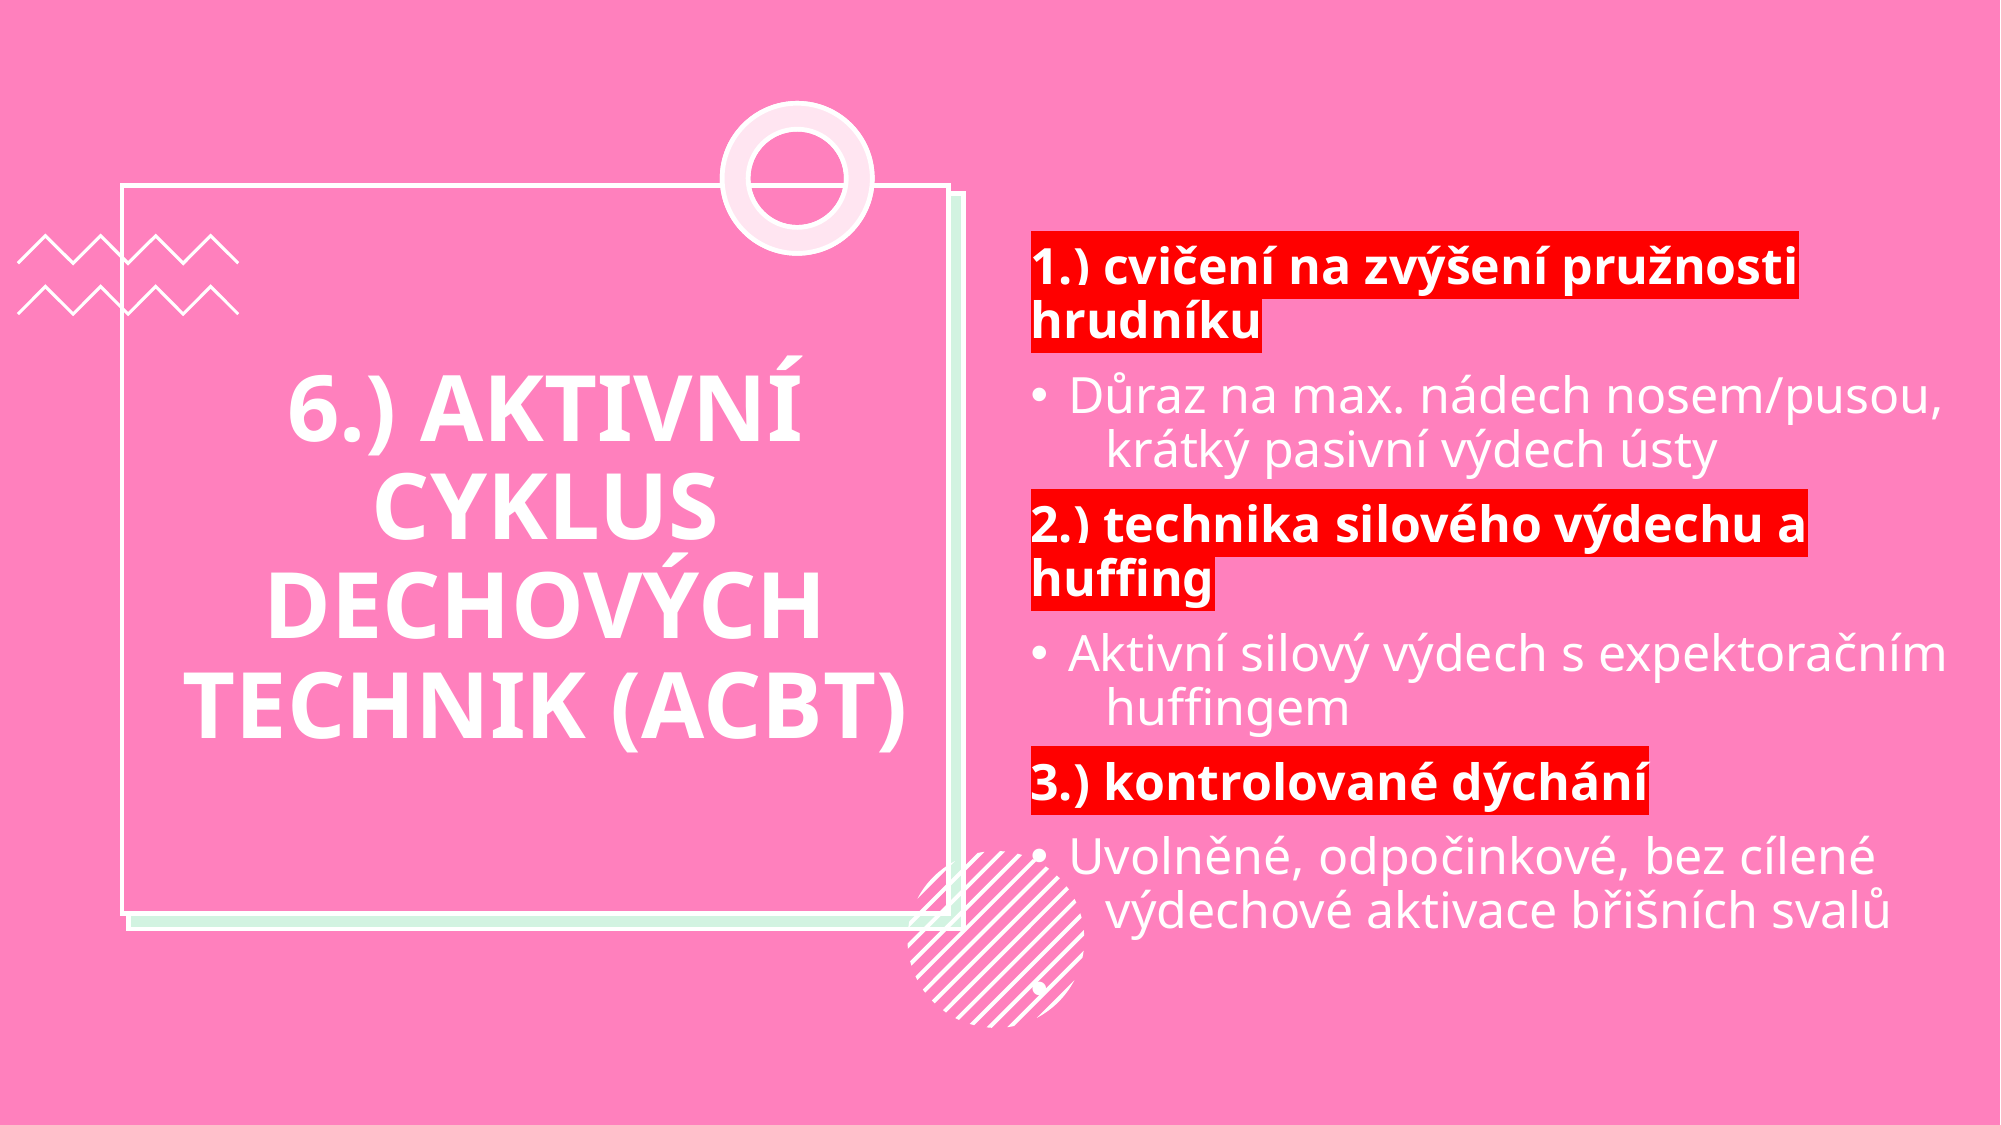

# 6.) AKTIVNÍ CYKLUS DECHOVÝCH TECHNIK (ACBT)
1.) cvičení na zvýšení pružnosti hrudníku
Důraz na max. nádech nosem/pusou, krátký pasivní výdech ústy
2.) technika silového výdechu a huffing
Aktivní silový výdech s expektoračním huffingem
3.) kontrolované dýchání
Uvolněné, odpočinkové, bez cílené výdechové aktivace břišních svalů